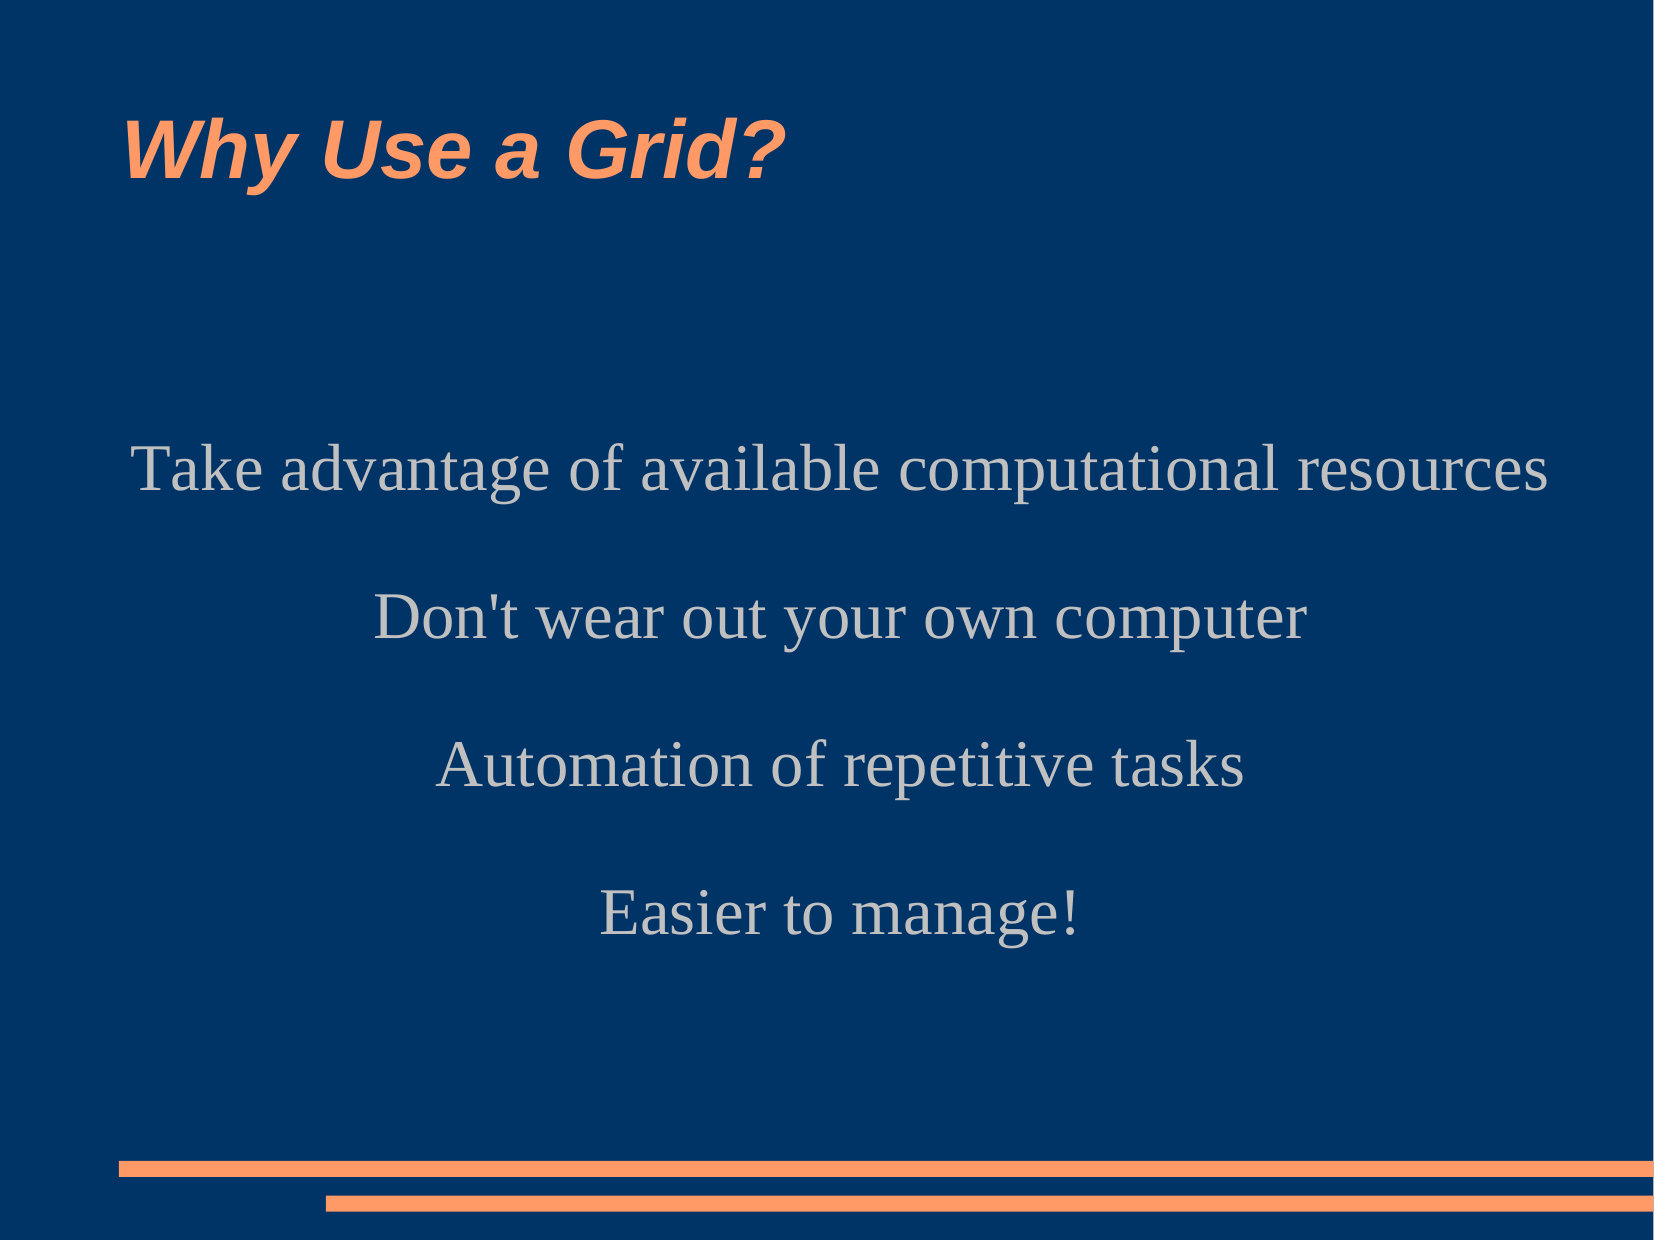

# Why Use a Grid?
Take advantage of available computational resources
Don't wear out your own computer
Automation of repetitive tasks
Easier to manage!